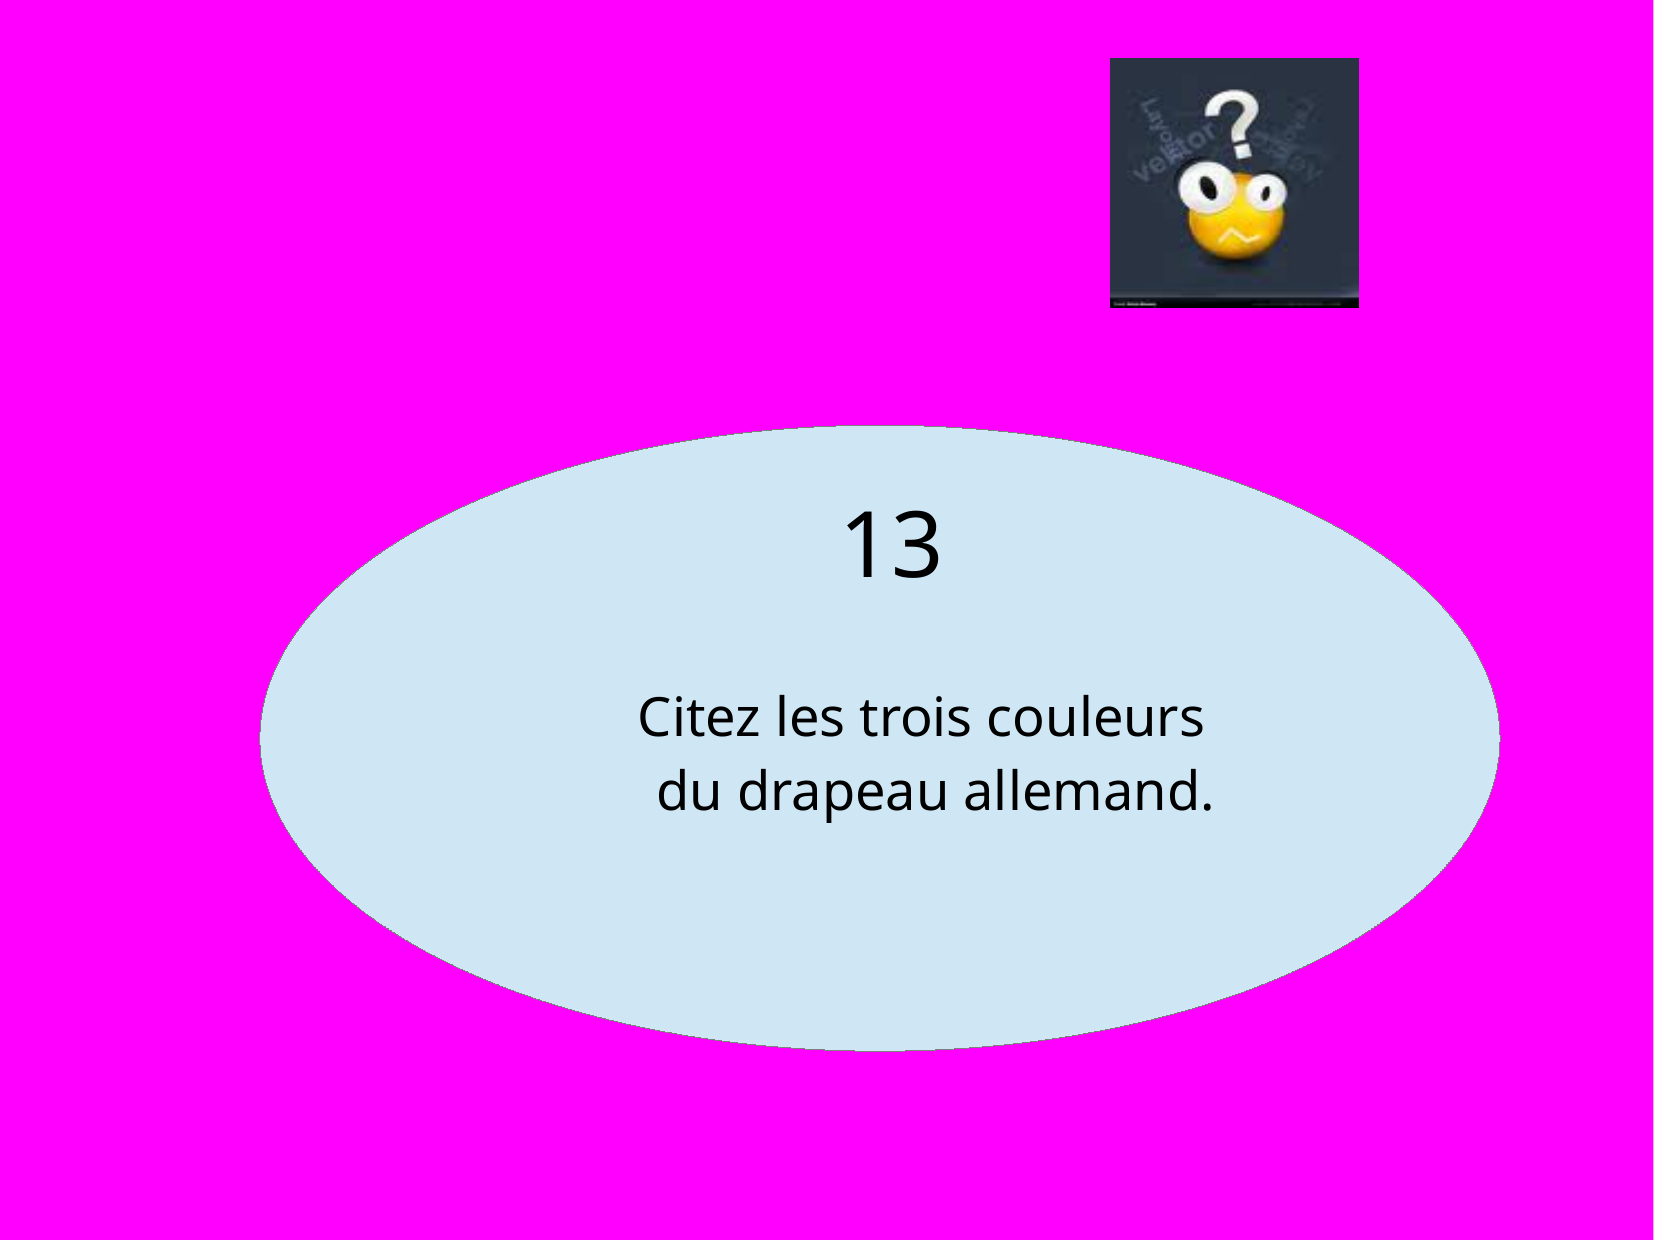

#
 13
 Citez les trois couleurs
 du drapeau allemand.